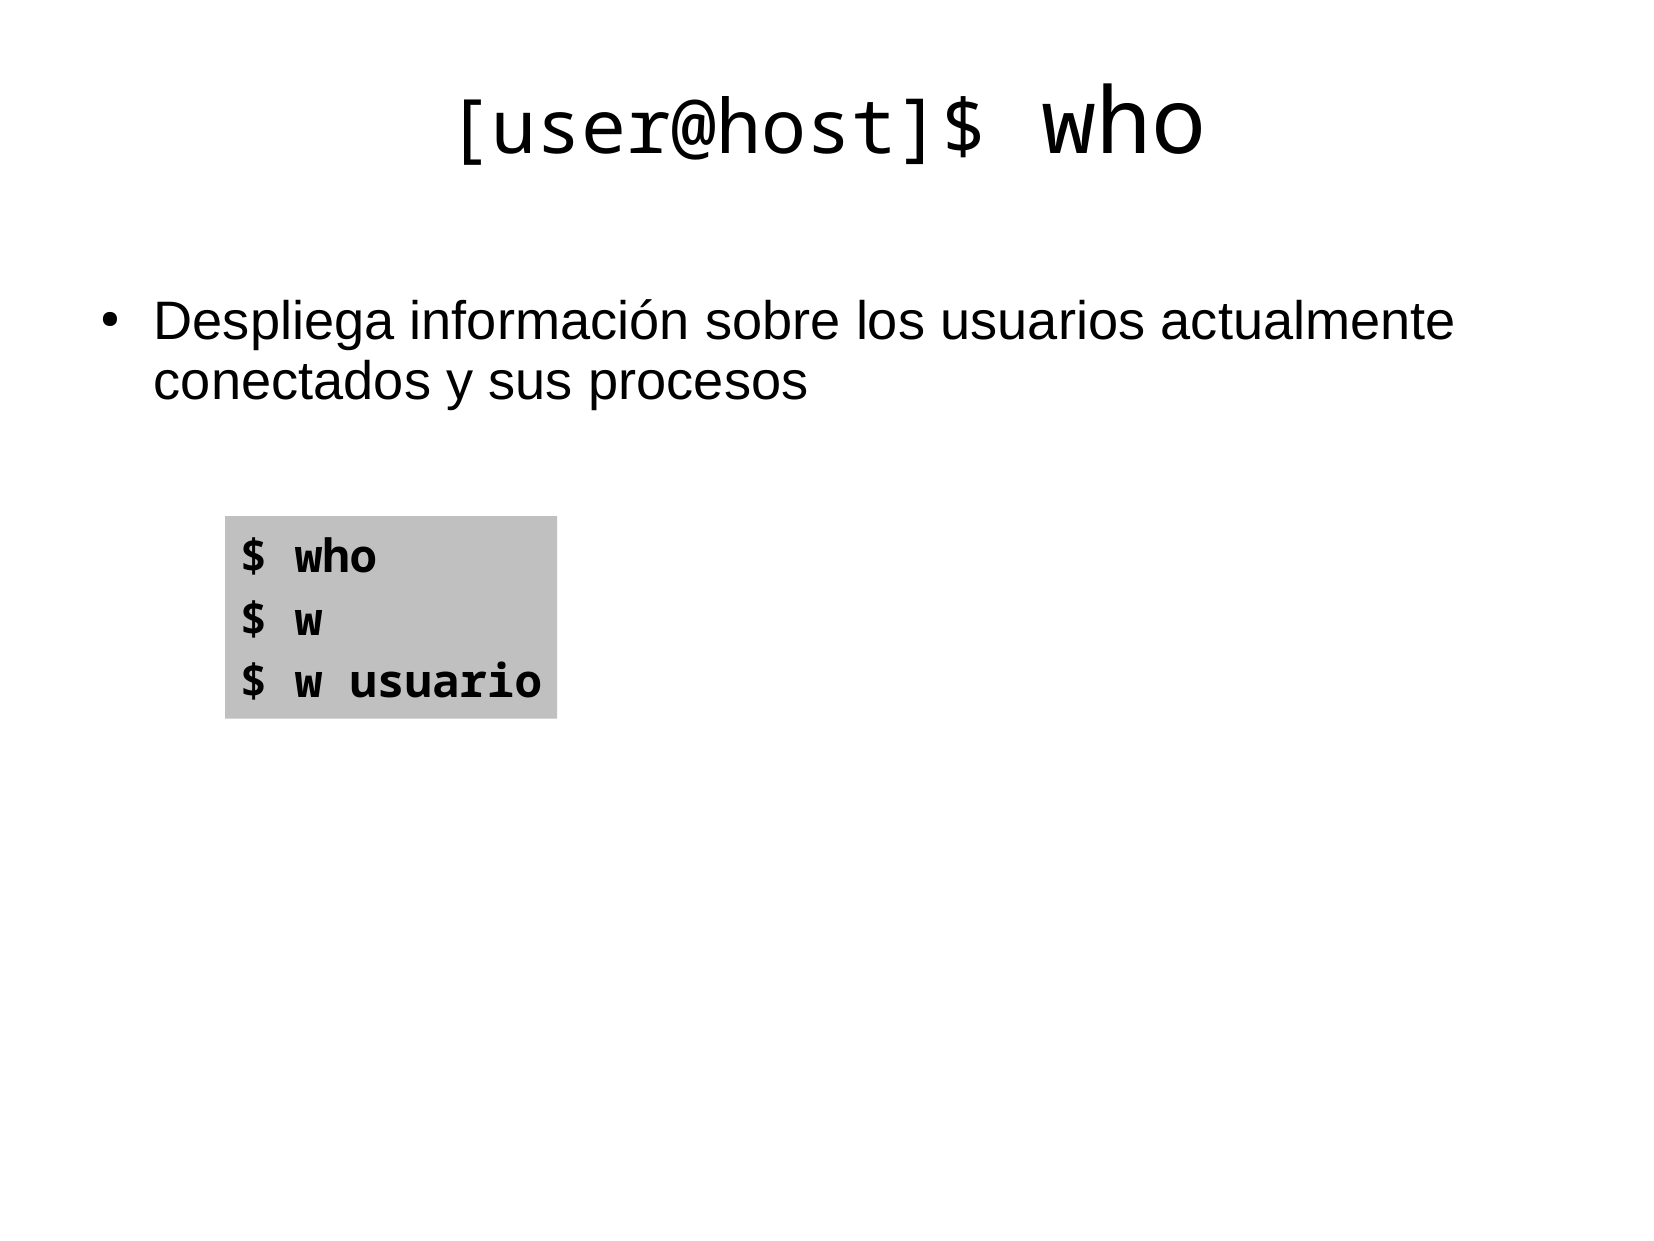

# [user@host]$ who
Despliega información sobre los usuarios actualmente conectados y sus procesos
$ who
$ w
$ w usuario